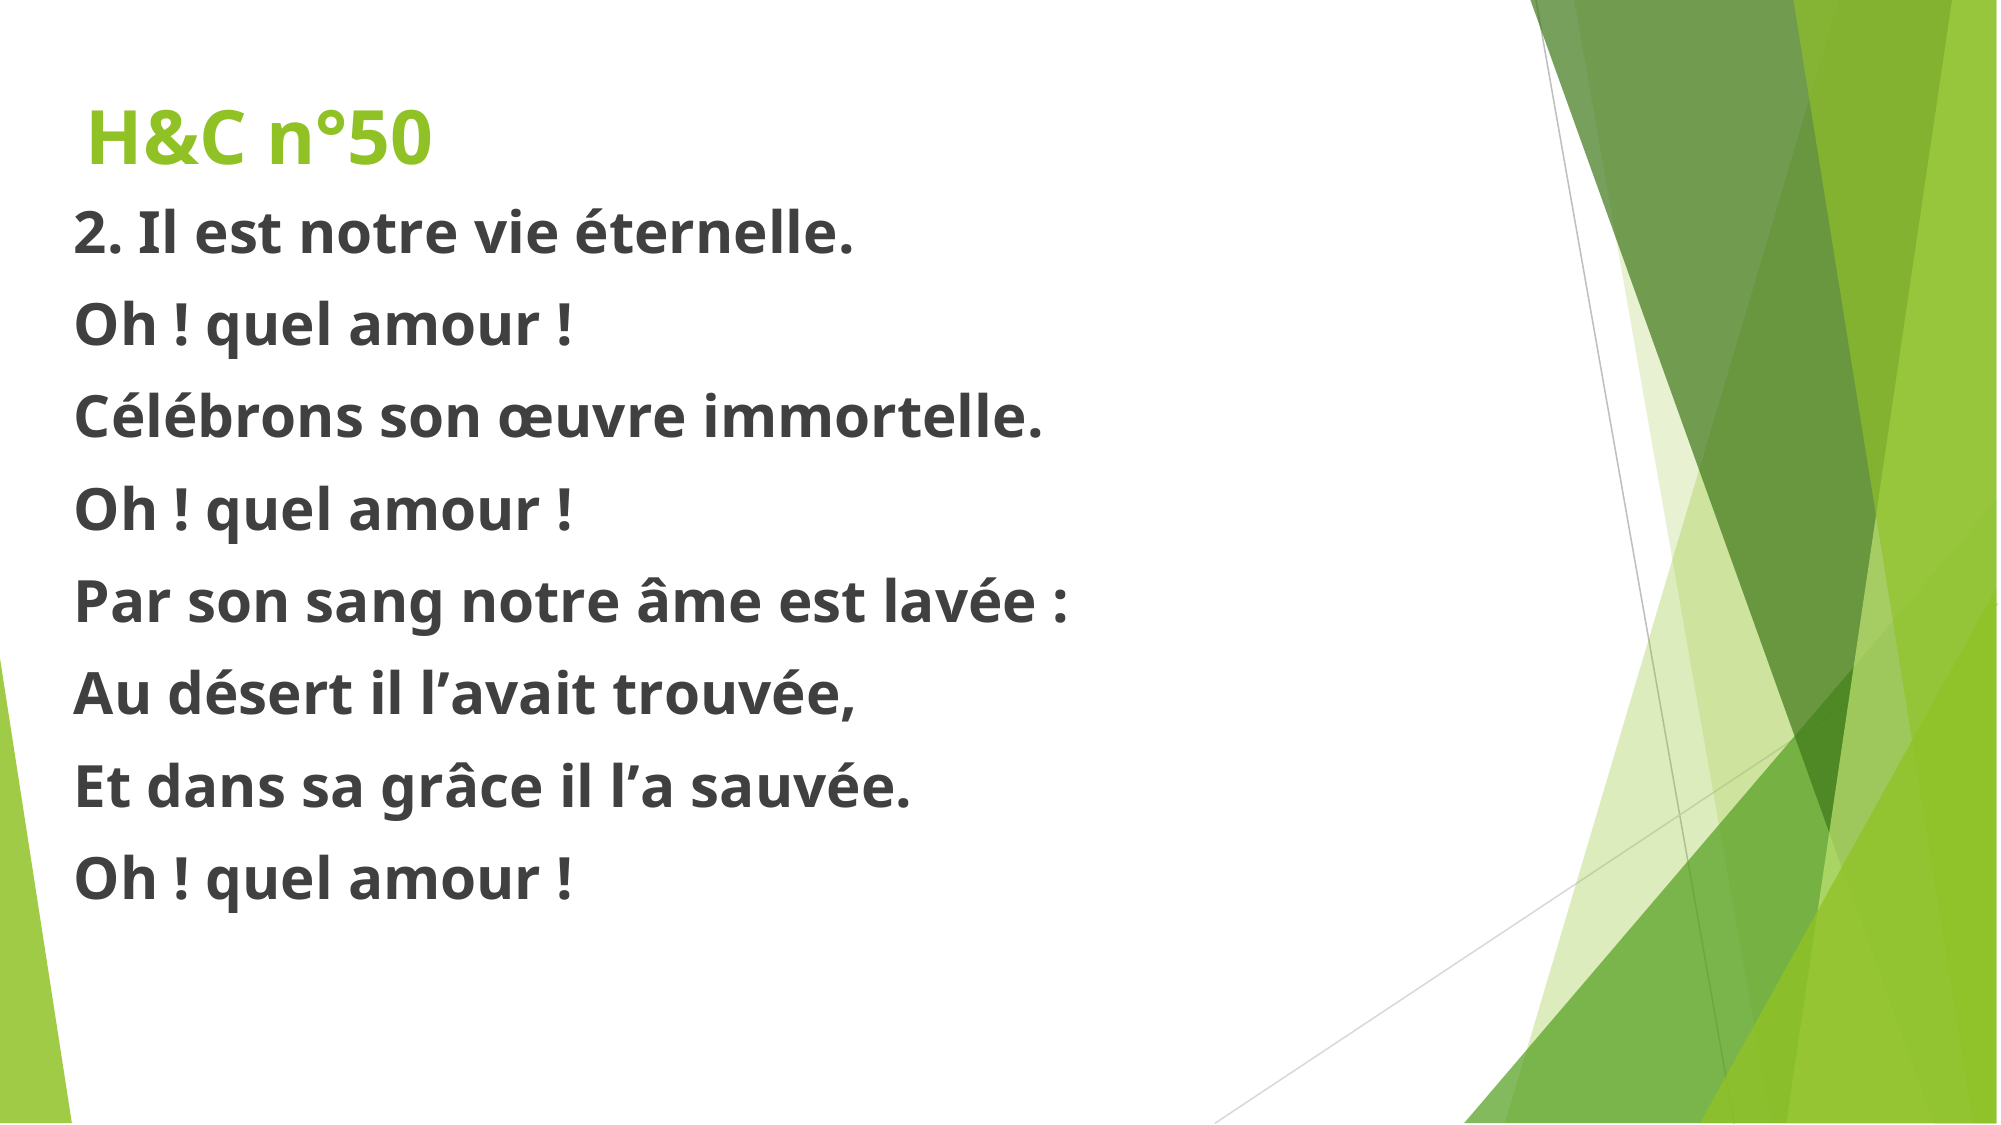

H&C n°50
2. Il est notre vie éternelle.
Oh ! quel amour !
Célébrons son œuvre immortelle.
Oh ! quel amour !
Par son sang notre âme est lavée :
Au désert il l’avait trouvée,
Et dans sa grâce il l’a sauvée.
Oh ! quel amour !